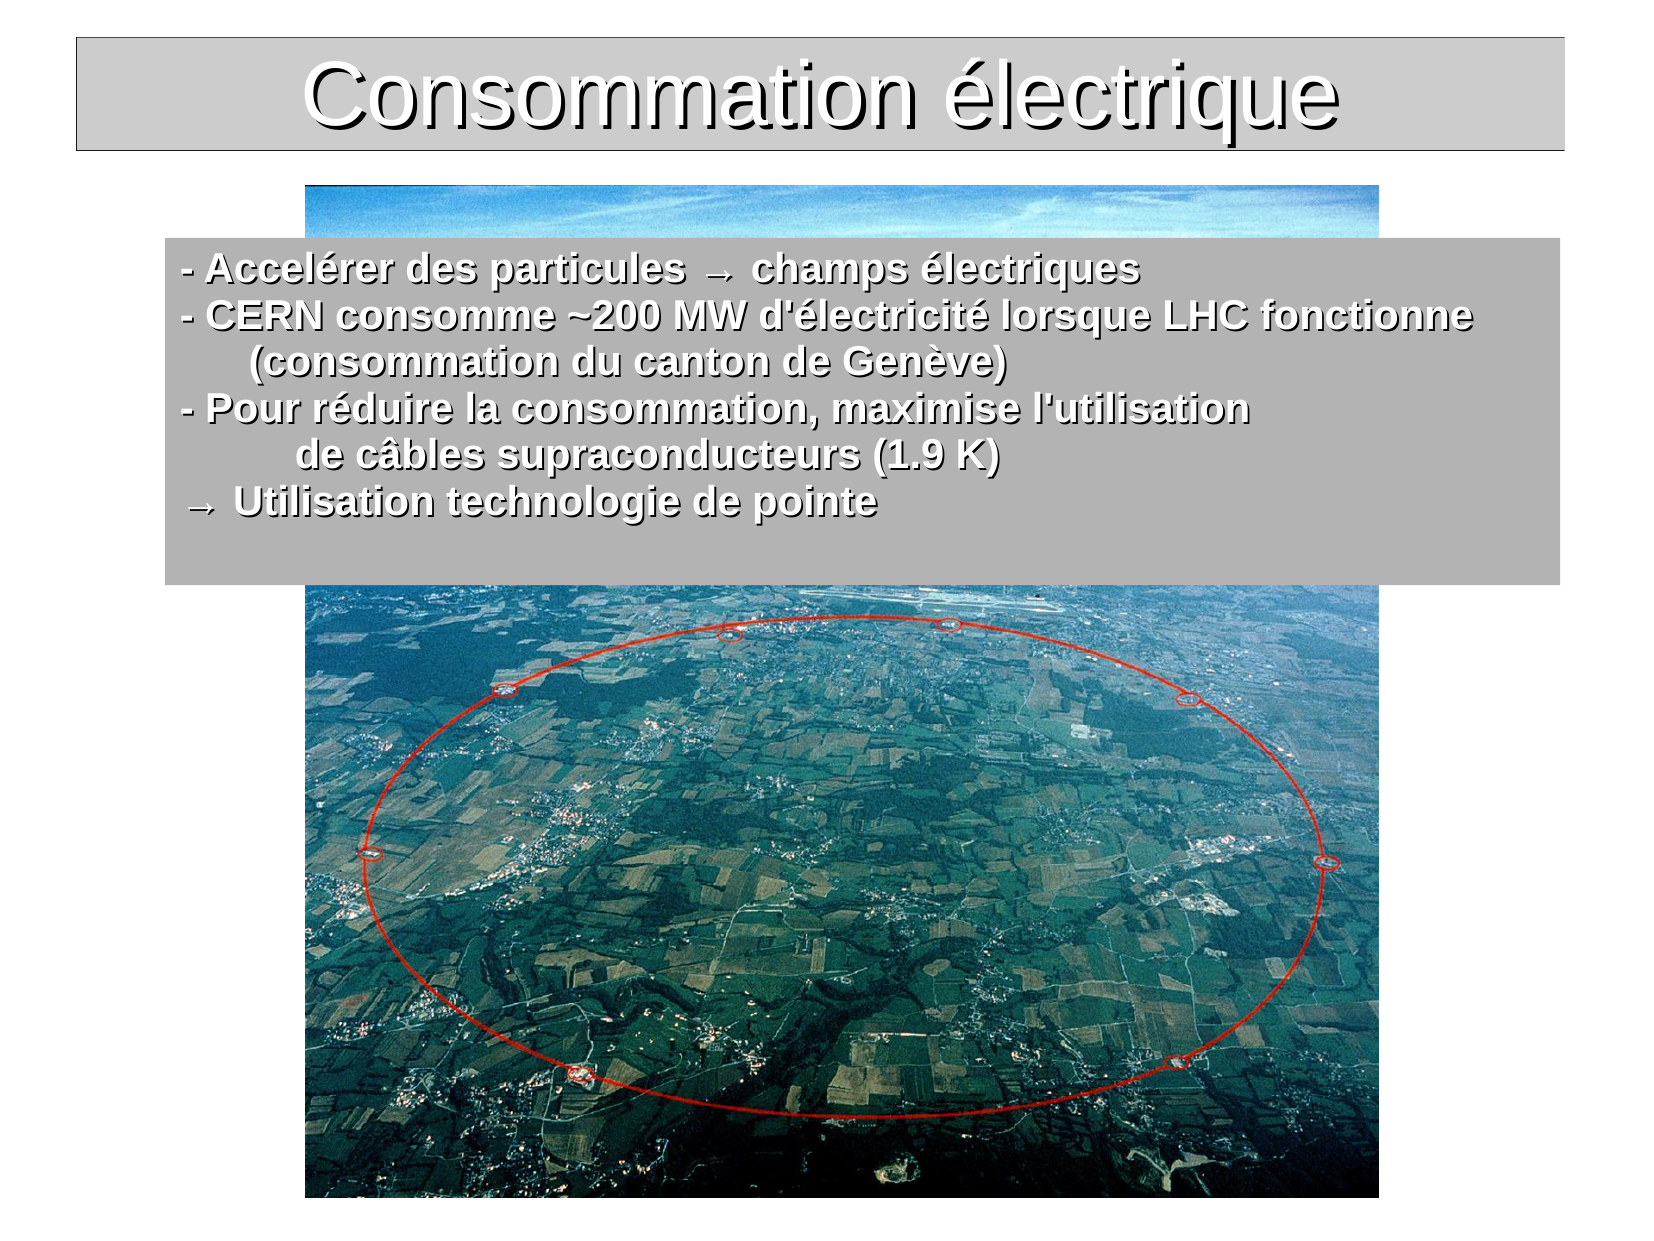

# Consommation électrique
- Accelérer des particules → champs électriques
- CERN consomme ~200 MW d'électricité lorsque LHC fonctionne
 (consommation du canton de Genève)
- Pour réduire la consommation, maximise l'utilisation
 de câbles supraconducteurs (1.9 K)
→ Utilisation technologie de pointe